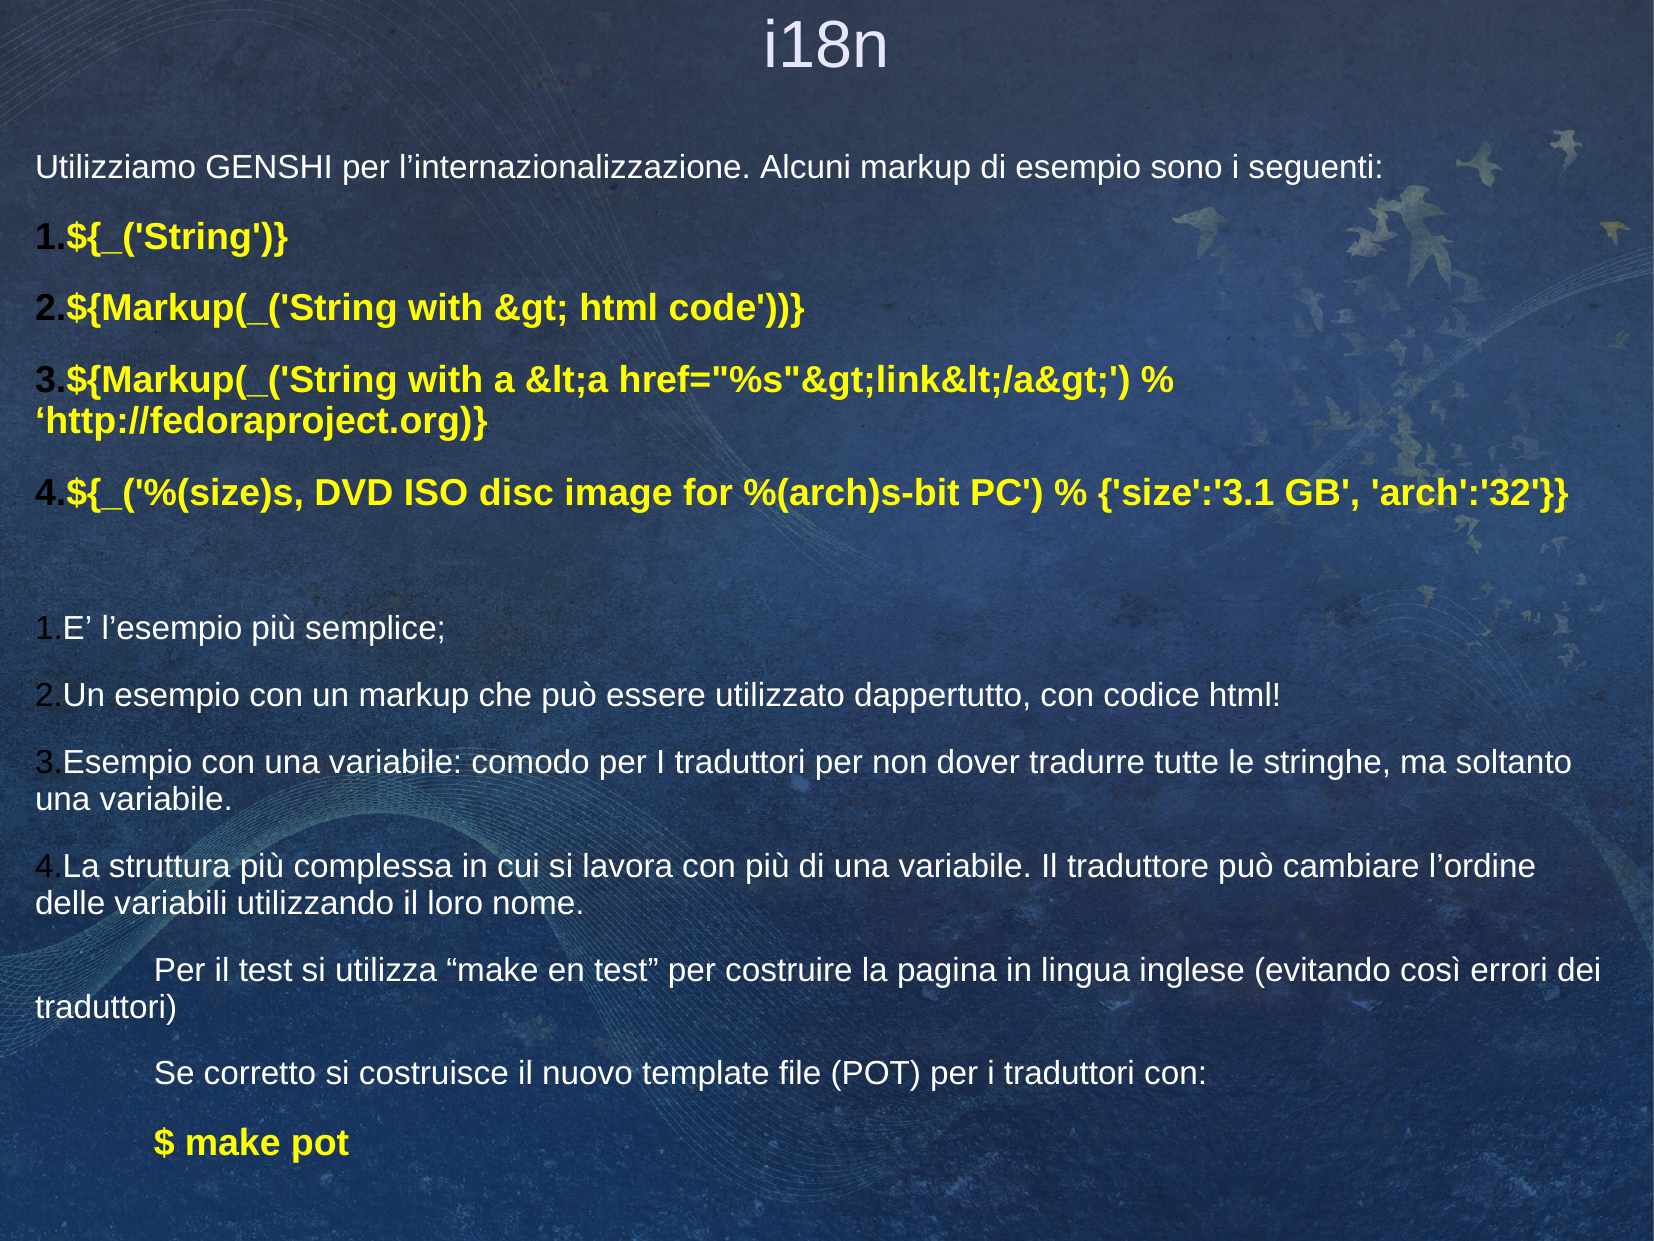

i18n
Utilizziamo GENSHI per l’internazionalizzazione. Alcuni markup di esempio sono i seguenti:
${_('String')}
${Markup(_('String with &gt; html code'))}
${Markup(_('String with a &lt;a href="%s"&gt;link&lt;/a&gt;') % ‘http://fedoraproject.org)}
${_('%(size)s, DVD ISO disc image for %(arch)s-bit PC') % {'size':'3.1 GB', 'arch':'32'}}
E’ l’esempio più semplice;
Un esempio con un markup che può essere utilizzato dappertutto, con codice html!
Esempio con una variabile: comodo per I traduttori per non dover tradurre tutte le stringhe, ma soltanto una variabile.
La struttura più complessa in cui si lavora con più di una variabile. Il traduttore può cambiare l’ordine delle variabili utilizzando il loro nome.
	Per il test si utilizza “make en test” per costruire la pagina in lingua inglese (evitando così errori dei traduttori)
	Se corretto si costruisce il nuovo template file (POT) per i traduttori con:
	$ make pot